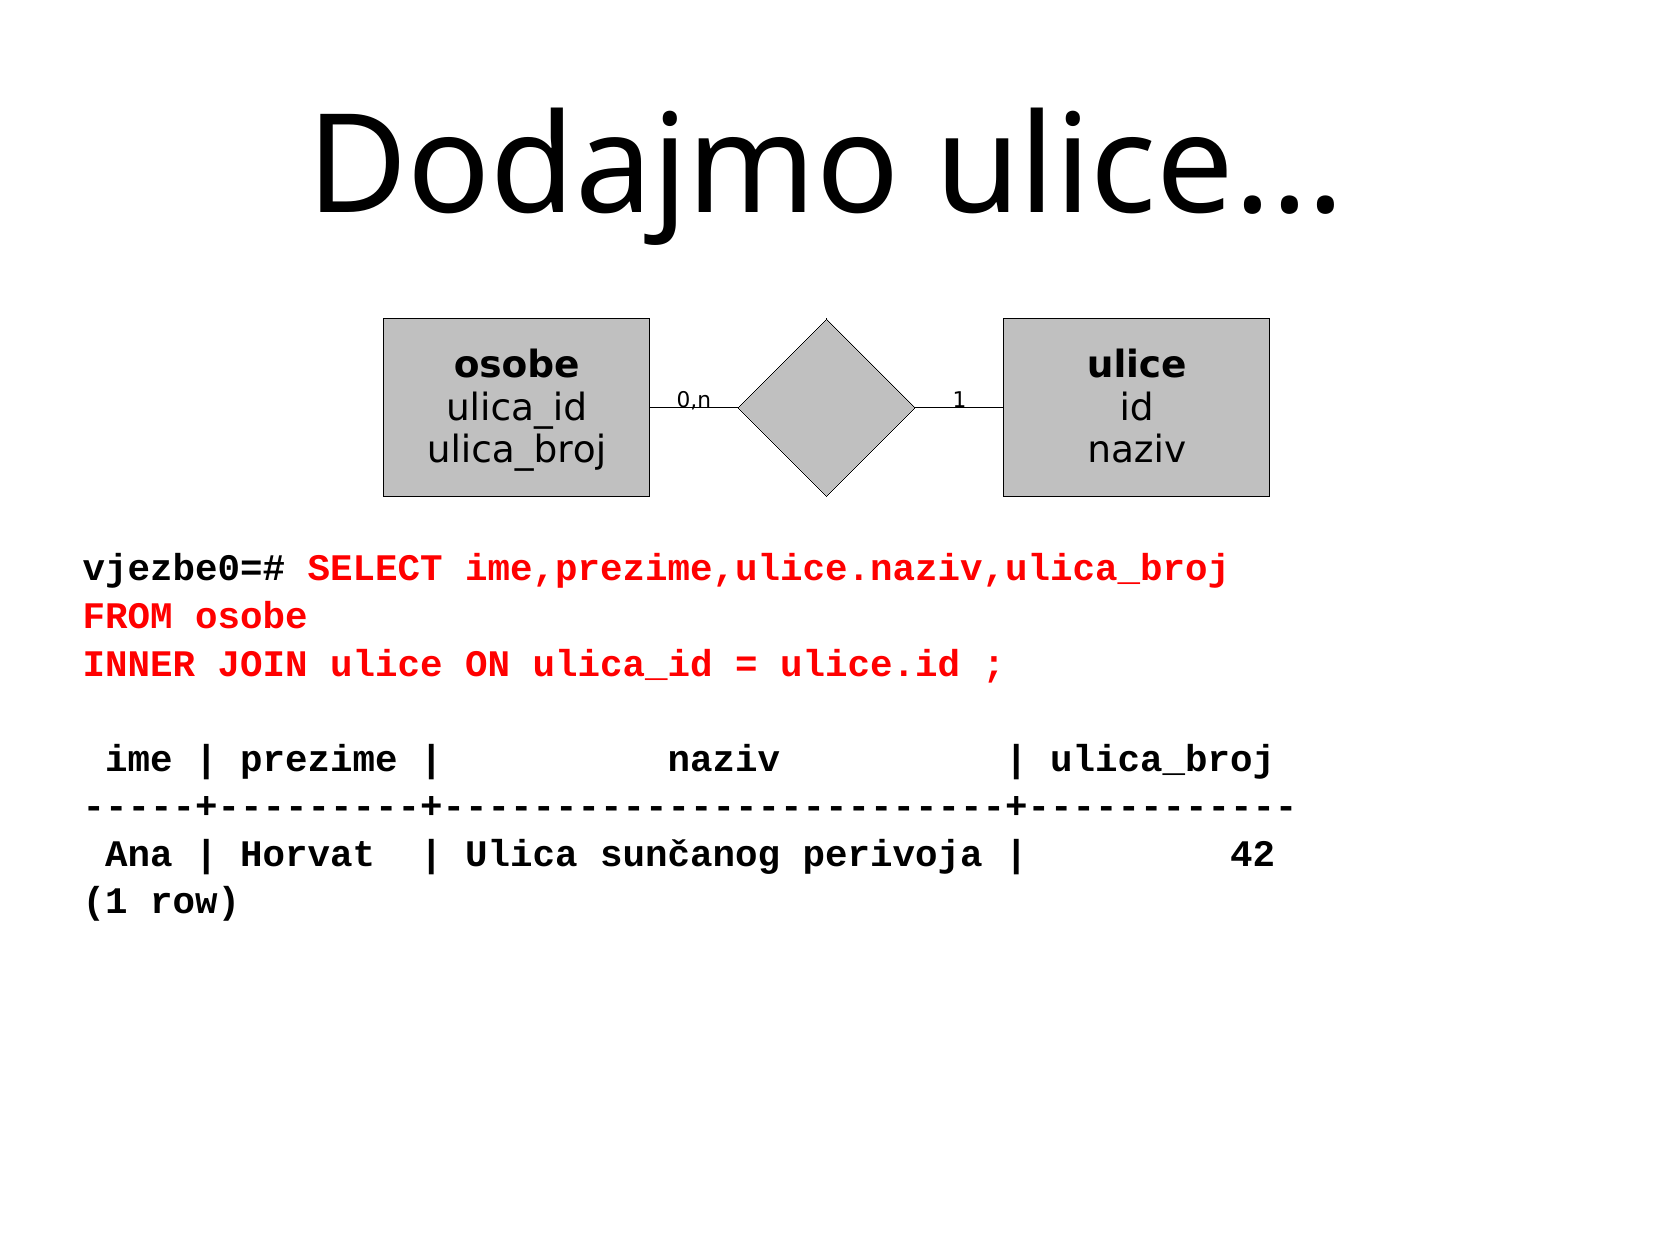

# Dodajmo ulice...
osobe
ulica_id
ulica_broj
ulice
id
naziv
vjezbe0=# SELECT ime,prezime,ulice.naziv,ulica_broj
FROM osobe
INNER JOIN ulice ON ulica_id = ulice.id ;
 ime | prezime | naziv | ulica_broj
-----+---------+-------------------------+------------
 Ana | Horvat | Ulica sunčanog perivoja | 42
(1 row)